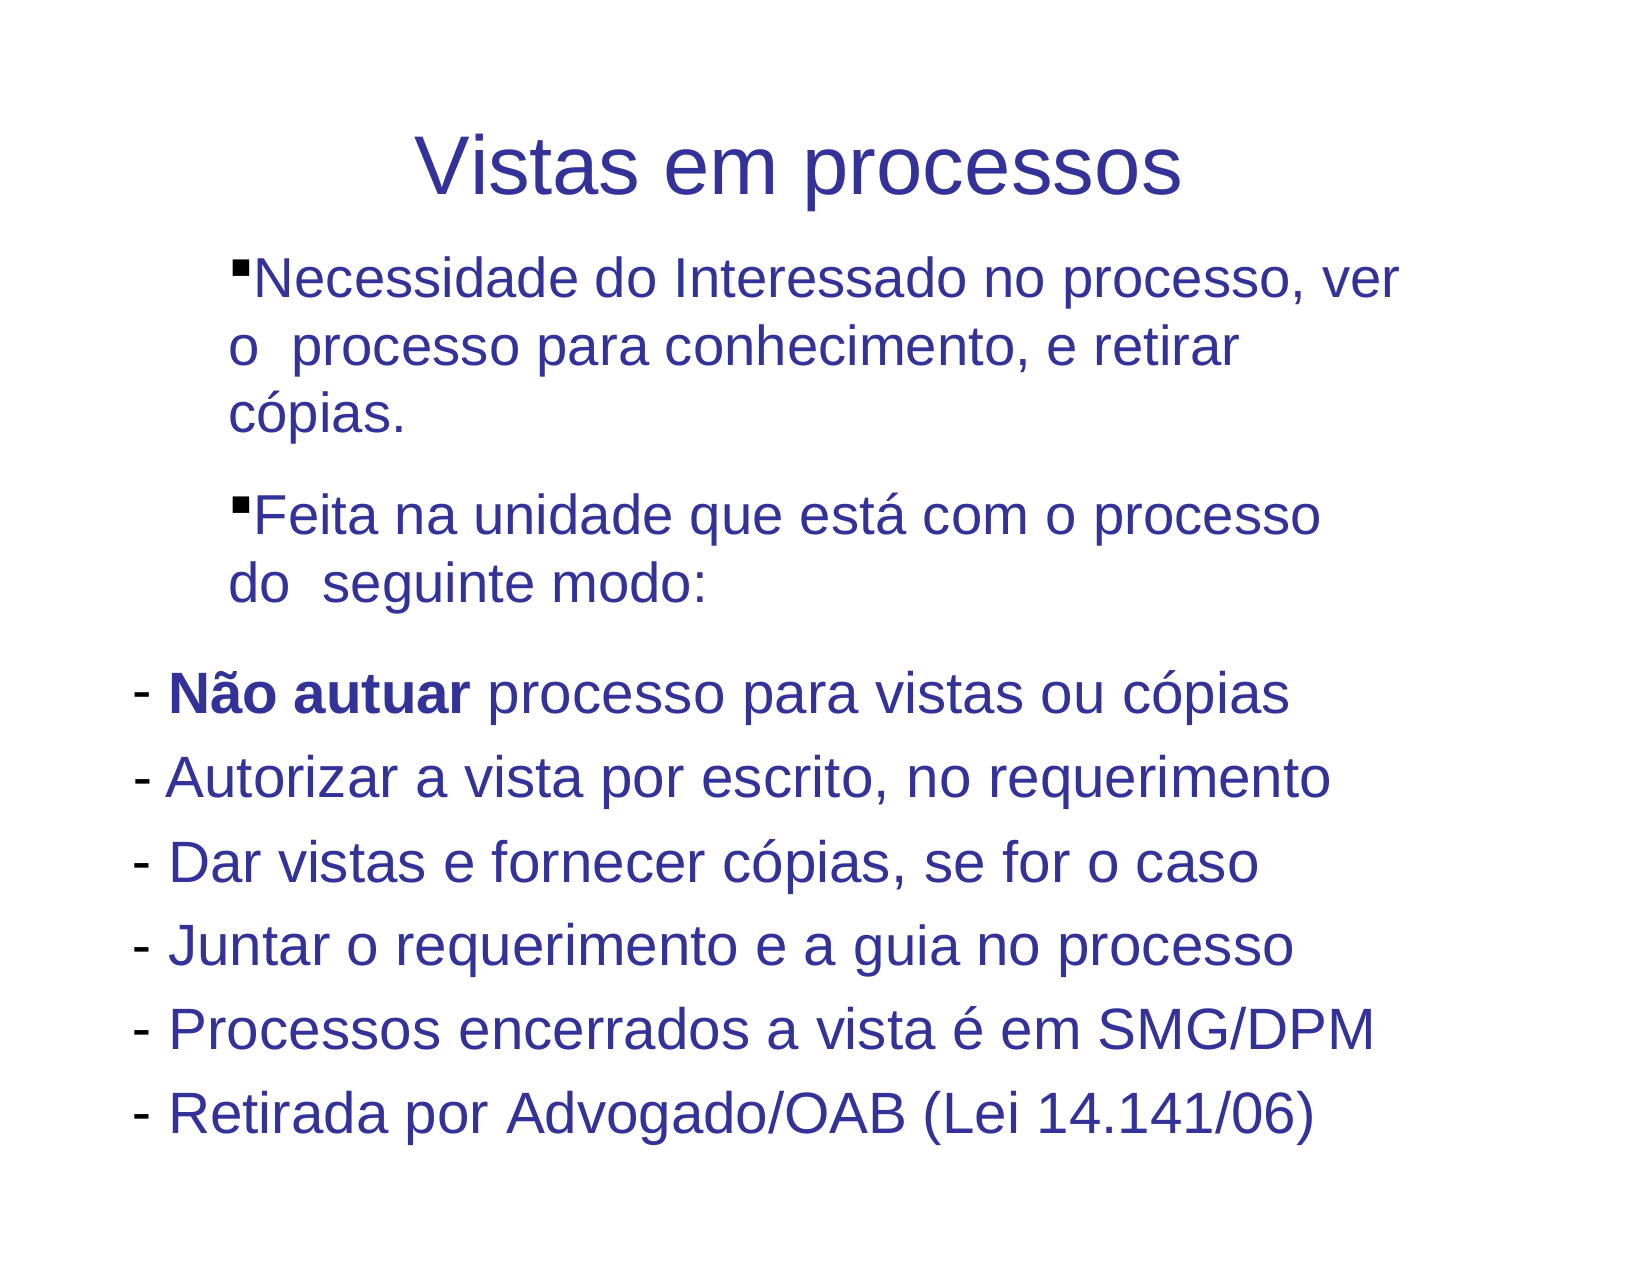

# Vistas em processos
Necessidade do Interessado no processo, ver o processo para conhecimento, e retirar cópias.
Feita na unidade que está com o processo do seguinte modo:
Não autuar processo para vistas ou cópias
Autorizar a vista por escrito, no requerimento
Dar vistas e fornecer cópias, se for o caso
Juntar o requerimento e a guia no processo
Processos encerrados a vista é em SMG/DPM
Retirada por Advogado/OAB (Lei 14.141/06)